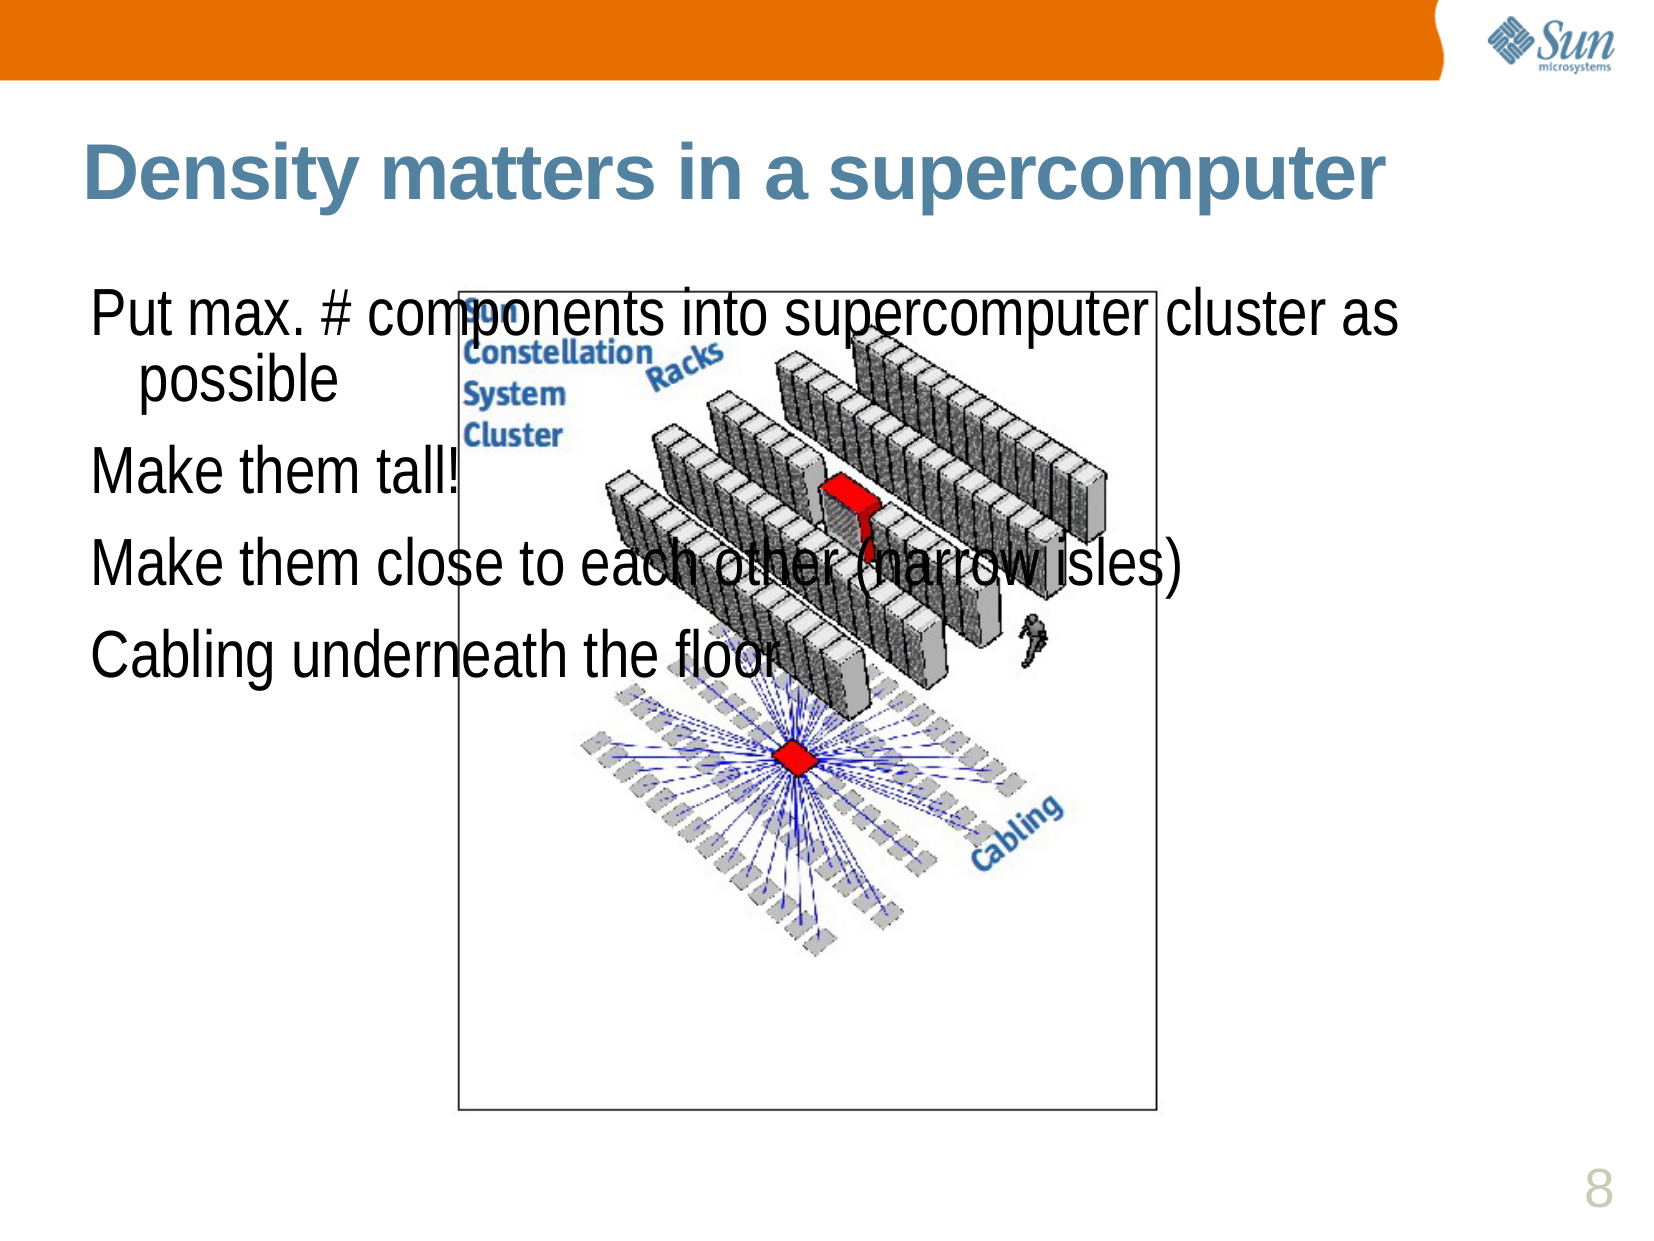

# Density matters in a supercomputer
Put max. # components into supercomputer cluster as possible
Make them tall!
Make them close to each other (narrow isles)
Cabling underneath the floor